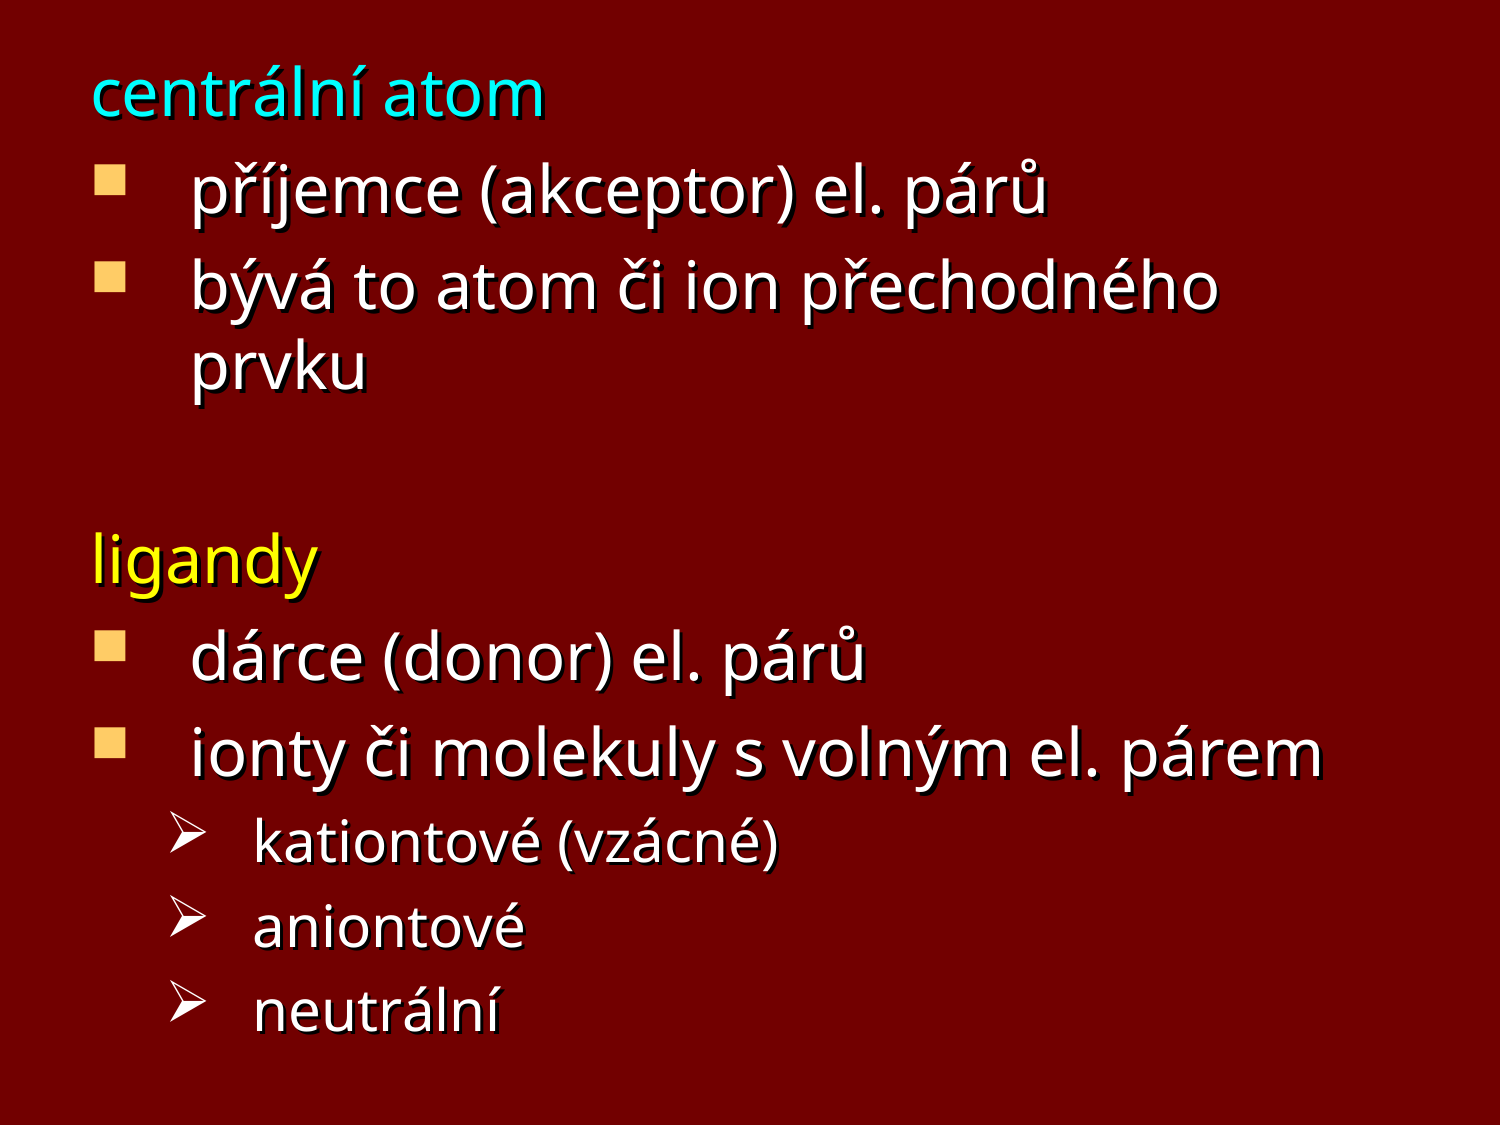

#
centrální atom
příjemce (akceptor) el. párů
bývá to atom či ion přechodného prvku
ligandy
dárce (donor) el. párů
ionty či molekuly s volným el. párem
kationtové (vzácné)
aniontové
neutrální